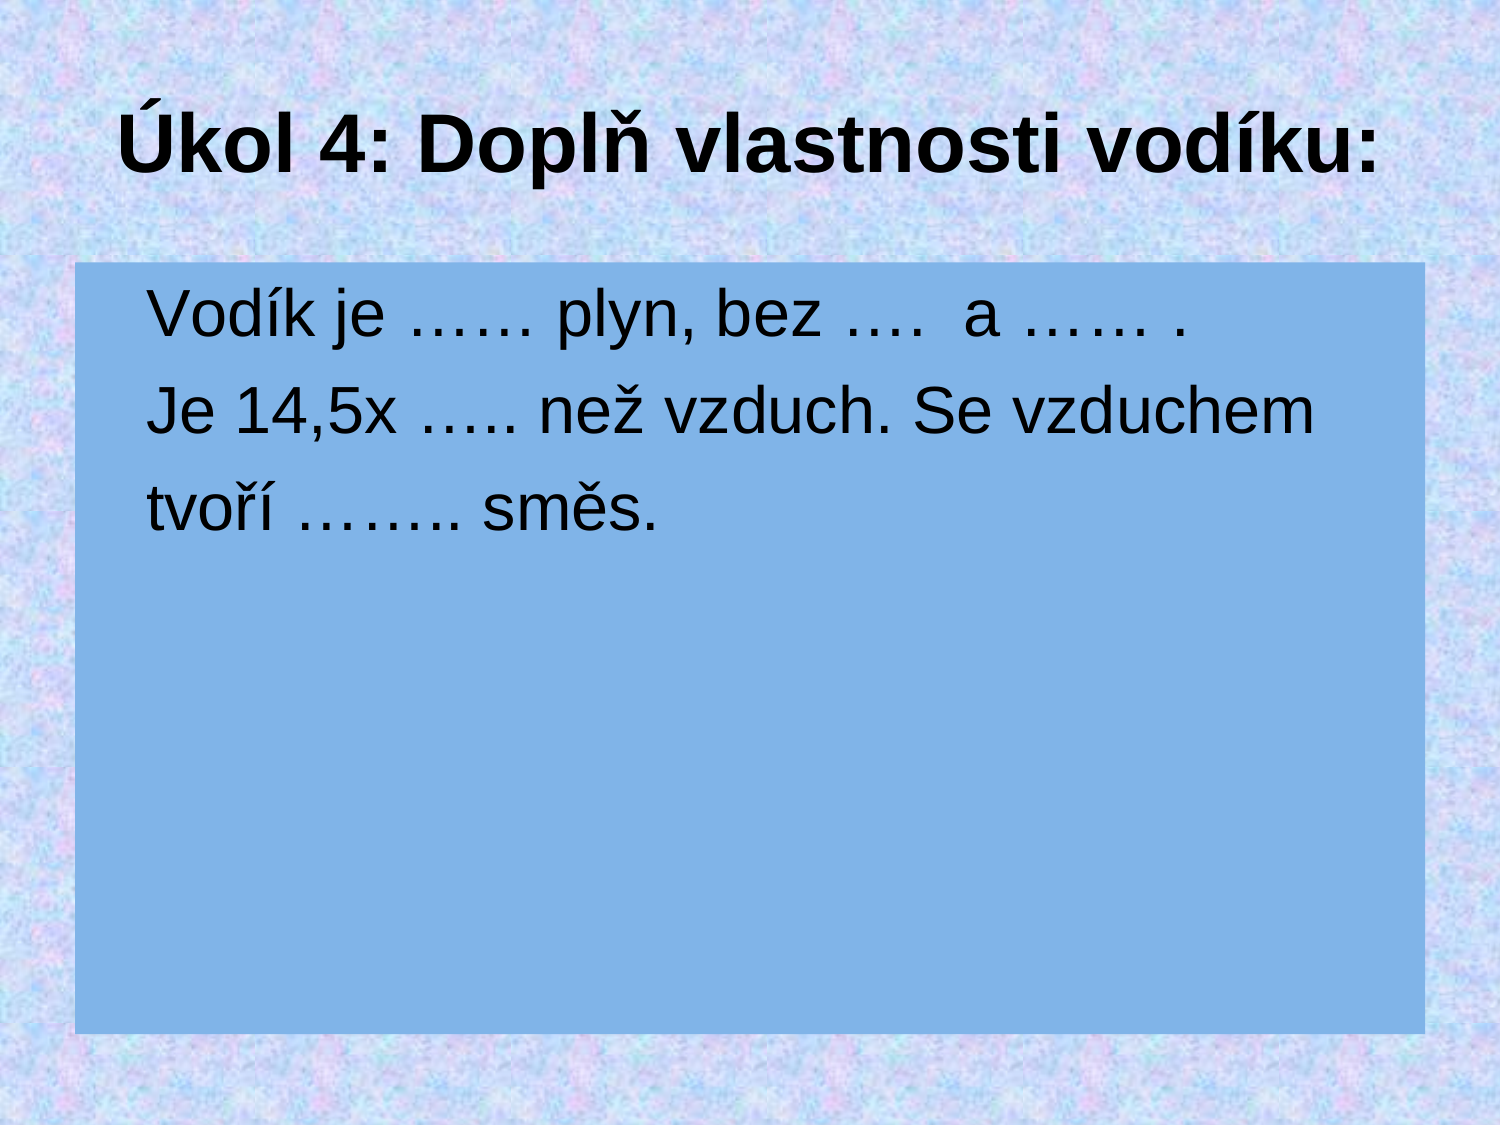

# Úkol 4: Doplň vlastnosti vodíku:
Vodík je …… plyn, bez …. a …… .
Je 14,5x ….. než vzduch. Se vzduchem
tvoří …….. směs.
bezbarvý, chuti, zápachu, lehčí,
výbušnou